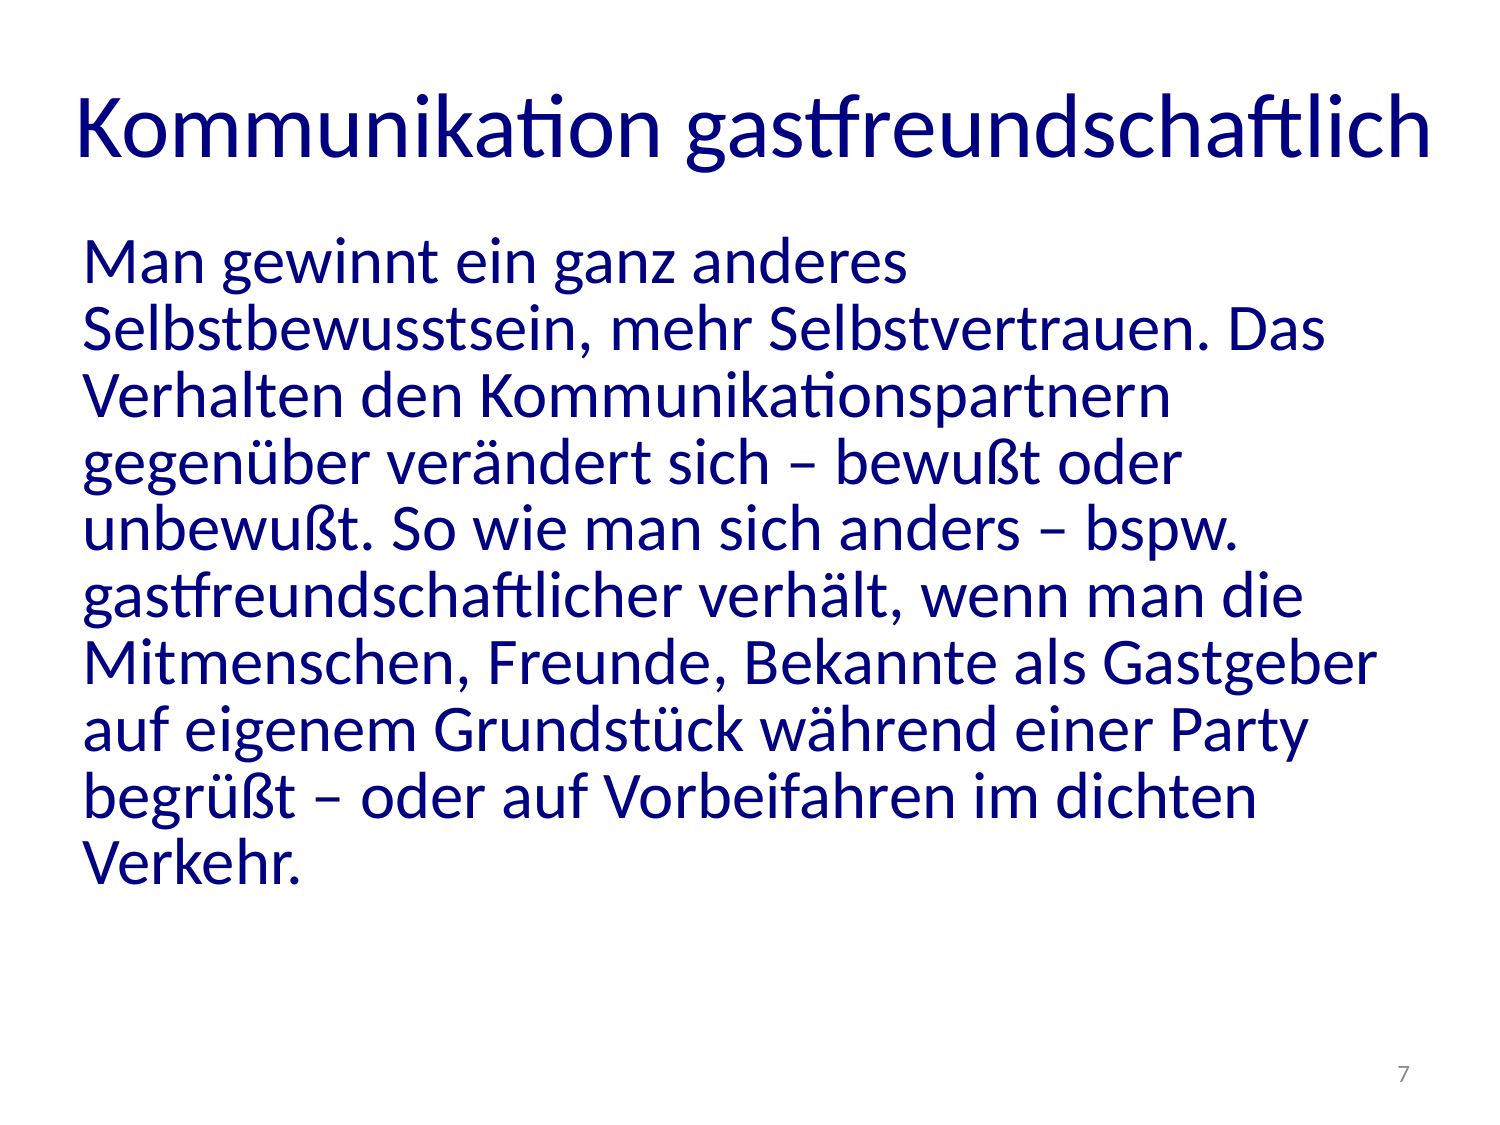

# Kommunikation gastfreundschaftlich
Man gewinnt ein ganz anderes Selbstbewusstsein, mehr Selbstvertrauen. Das Verhalten den Kommunikationspartnern gegenüber verändert sich – bewußt oder unbewußt. So wie man sich anders – bspw. gastfreundschaftlicher verhält, wenn man die Mitmenschen, Freunde, Bekannte als Gastgeber auf eigenem Grundstück während einer Party begrüßt – oder auf Vorbeifahren im dichten Verkehr.
Gustav Wall
7